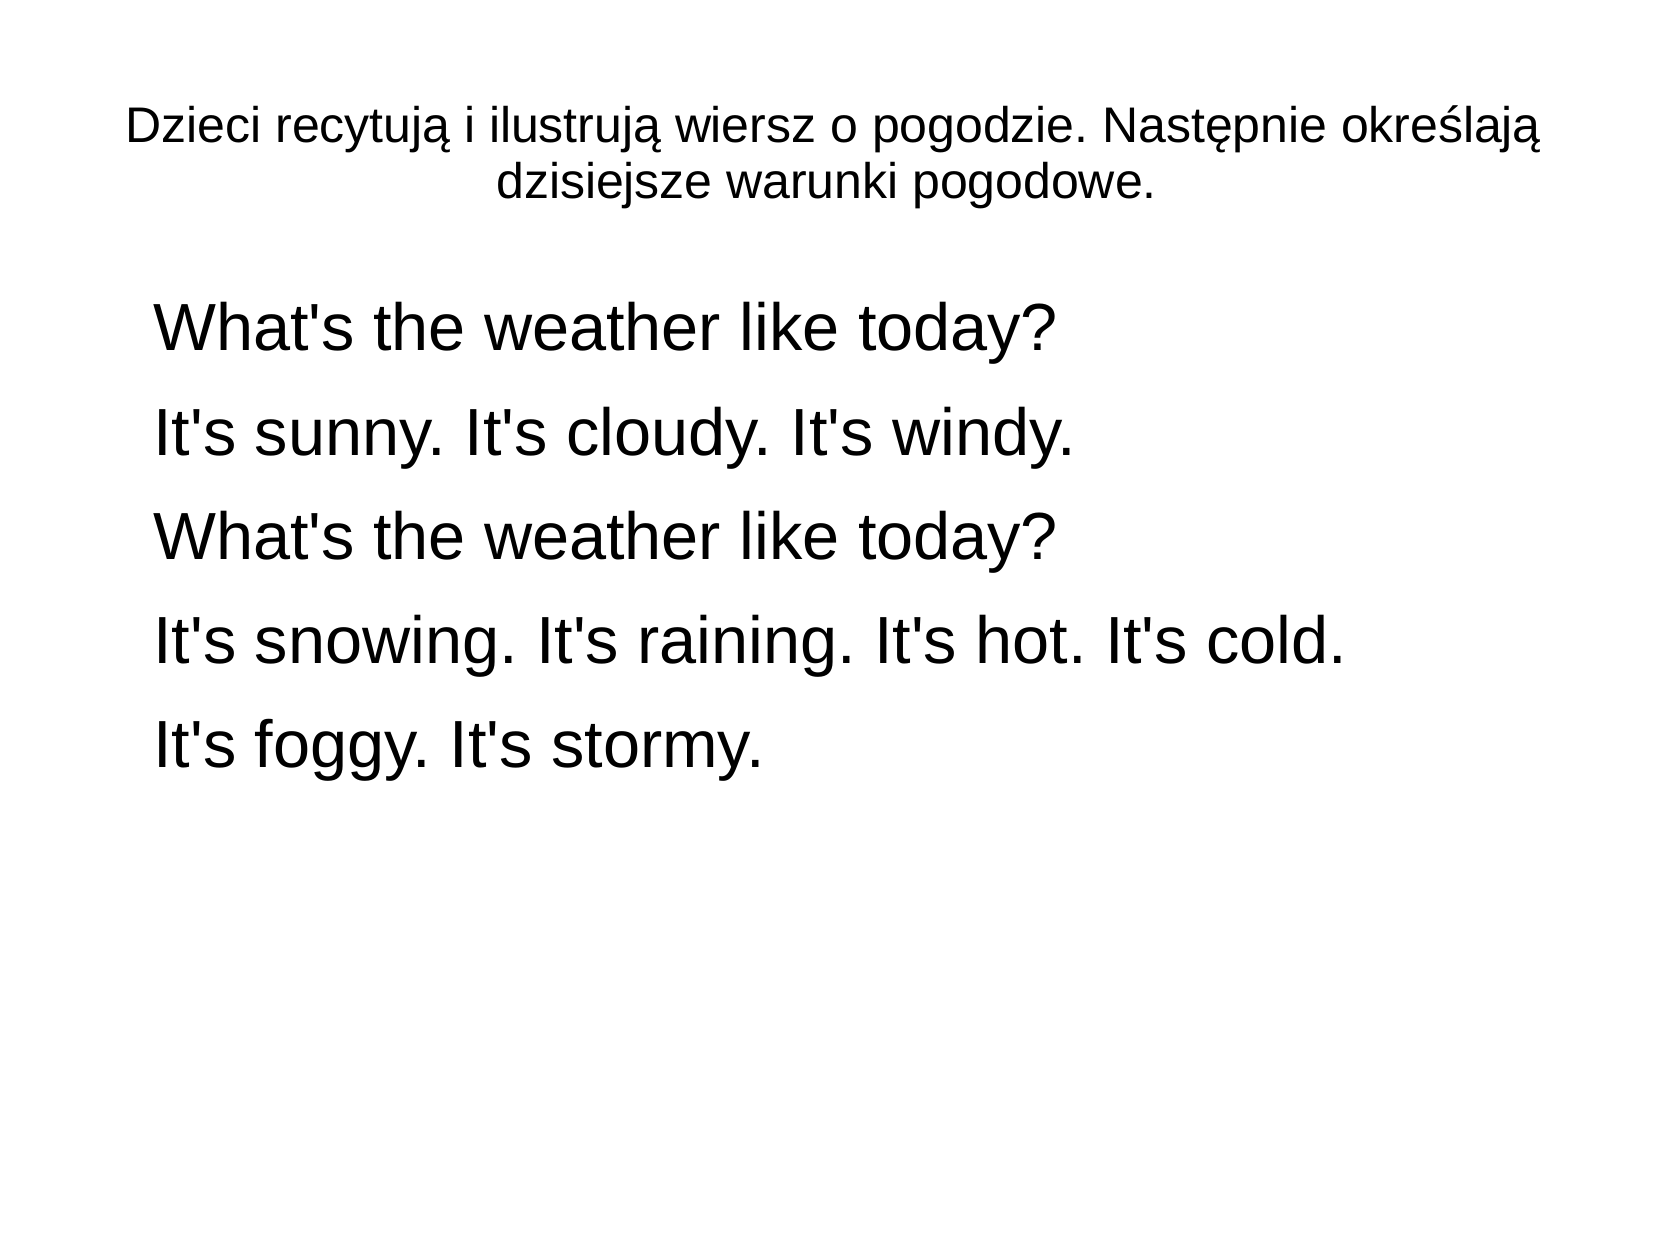

# Dzieci recytują i ilustrują wiersz o pogodzie. Następnie określają dzisiejsze warunki pogodowe.
What's the weather like today?
It's sunny. It's cloudy. It's windy.
What's the weather like today?
It's snowing. It's raining. It's hot. It's cold.
It's foggy. It's stormy.